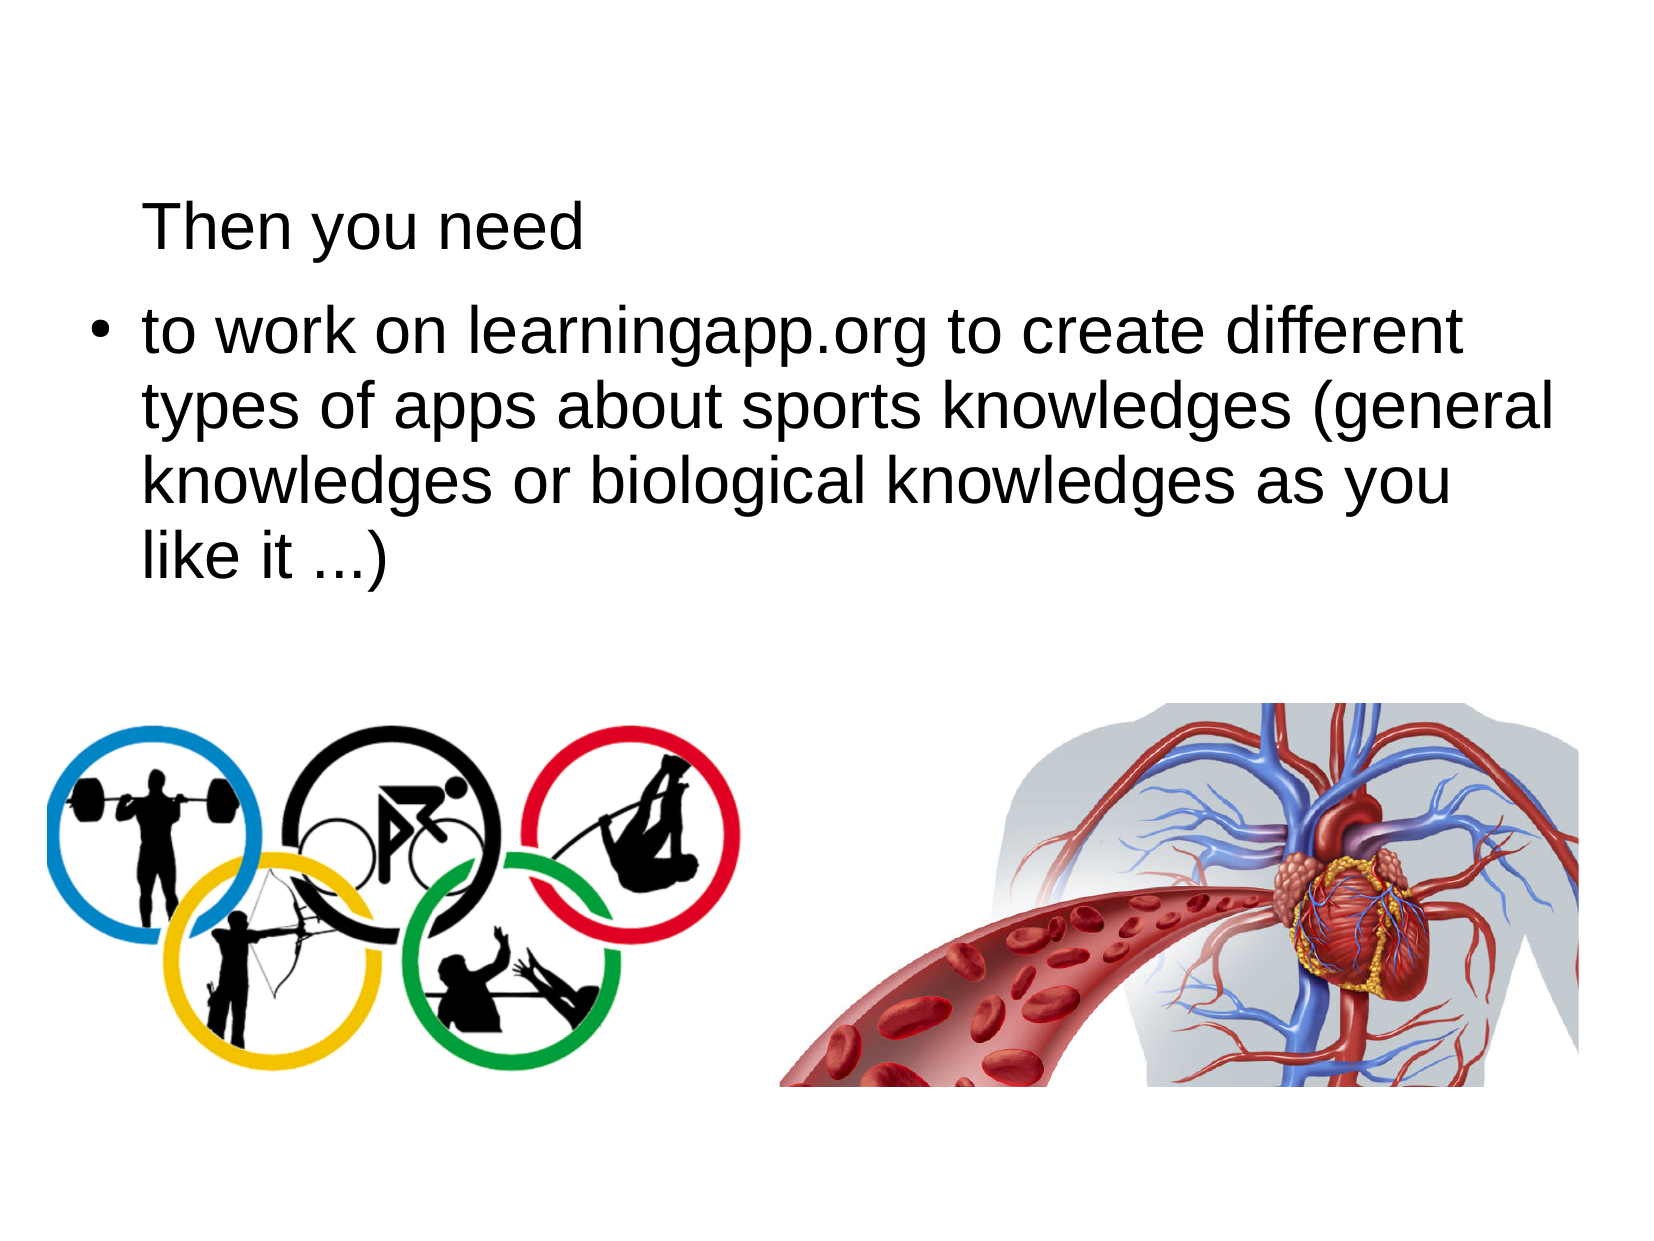

# Then you need
to work on learningapp.org to create different types of apps about sports knowledges (general knowledges or biological knowledges as you like it ...)